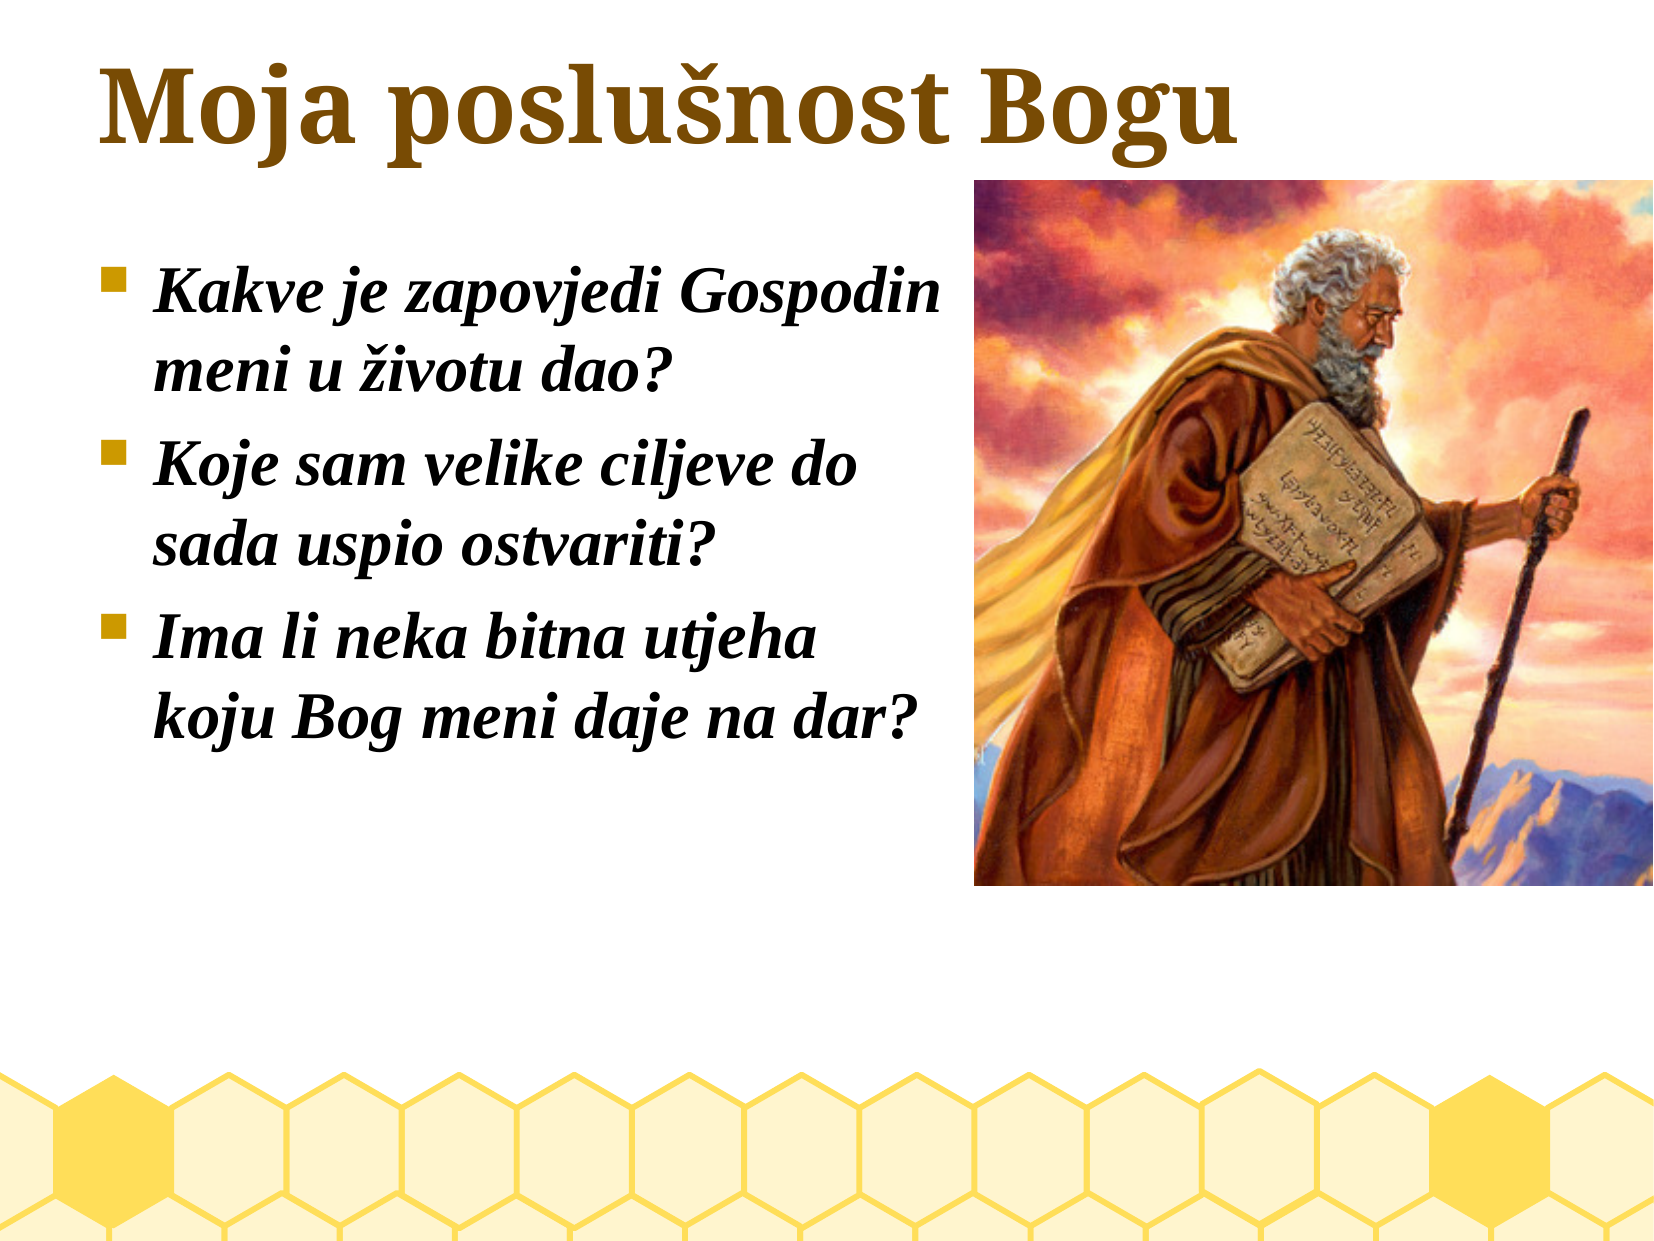

# Moja poslušnost Bogu
Kakve je zapovjedi Gospodin meni u životu dao?
Koje sam velike ciljeve do sada uspio ostvariti?
Ima li neka bitna utjeha
koju Bog meni daje na dar?